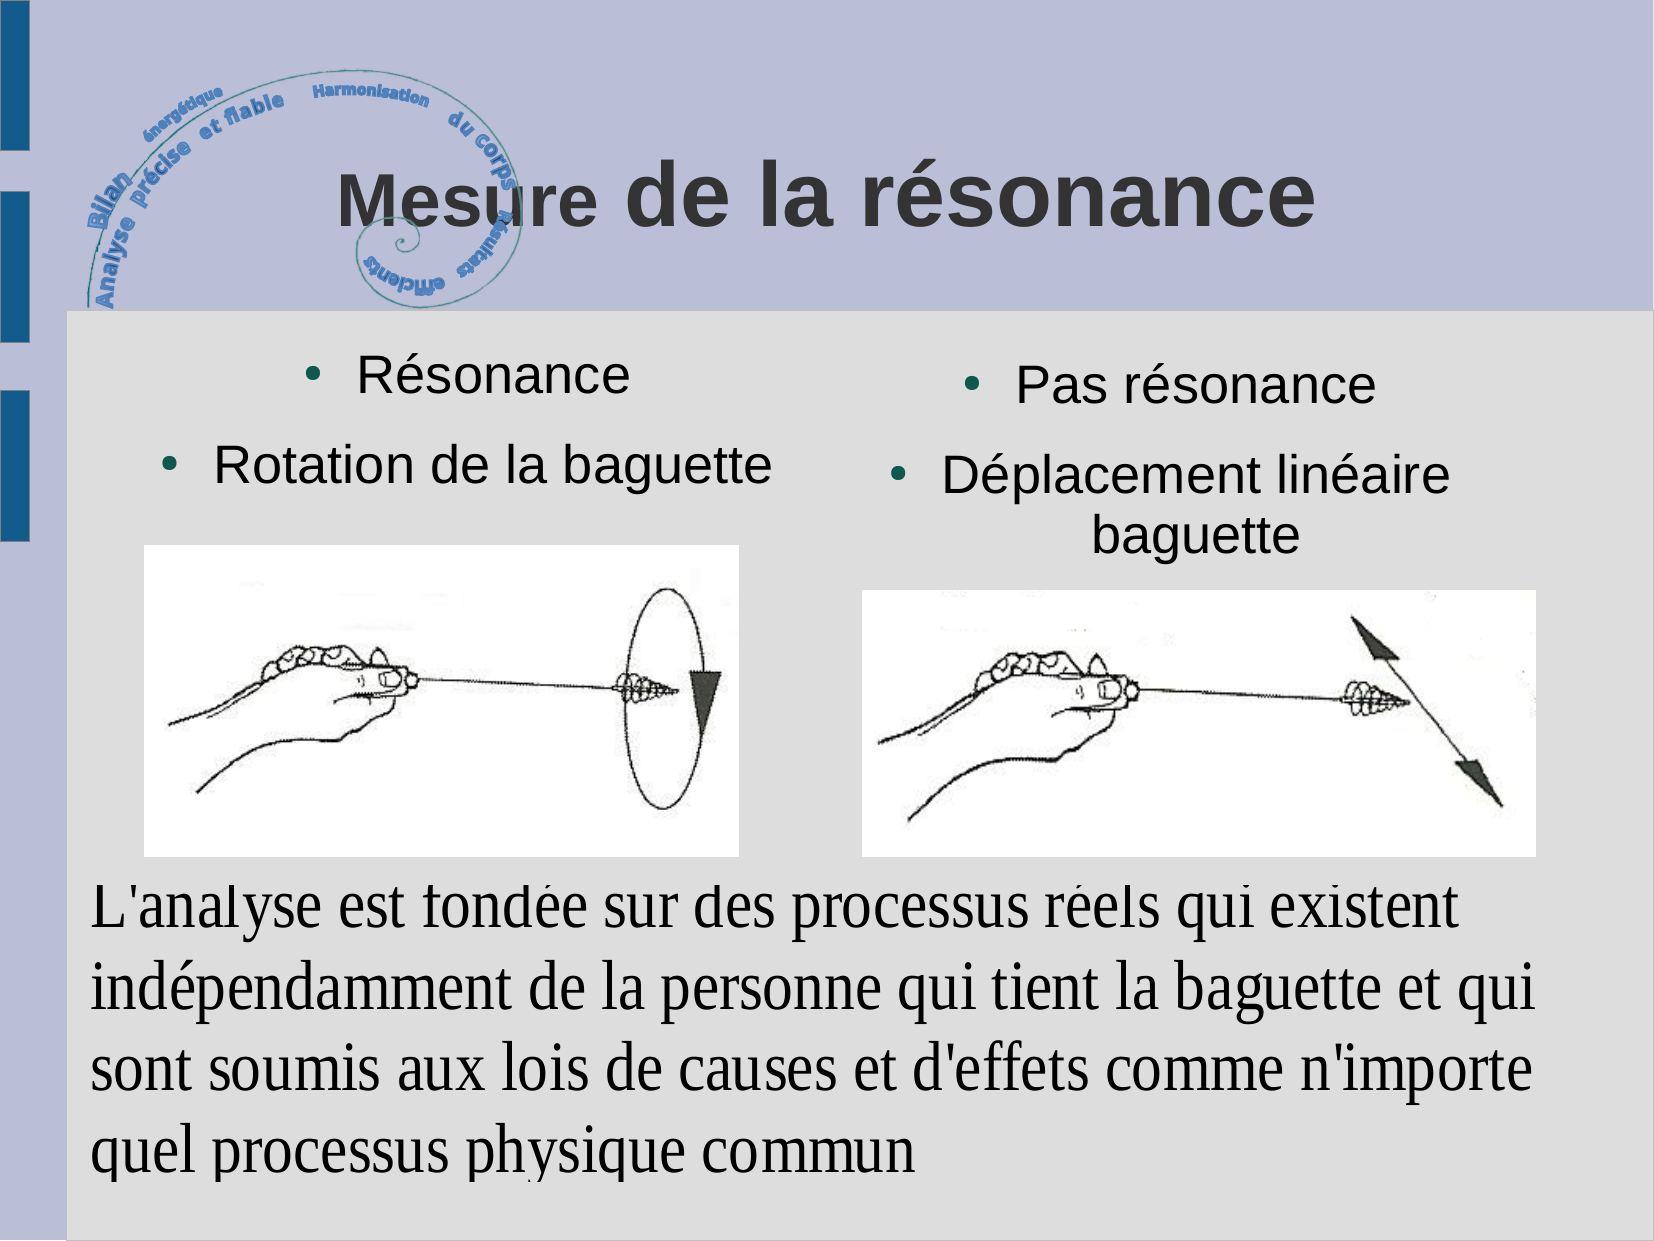

Harmonisation
énergétique
fiable
du
et
corps
précise
Bilan
Résultats
efficients
Analyse
# Mesure de la résonance
Résonance
Rotation de la baguette
Pas résonance
Déplacement linéaire baguette